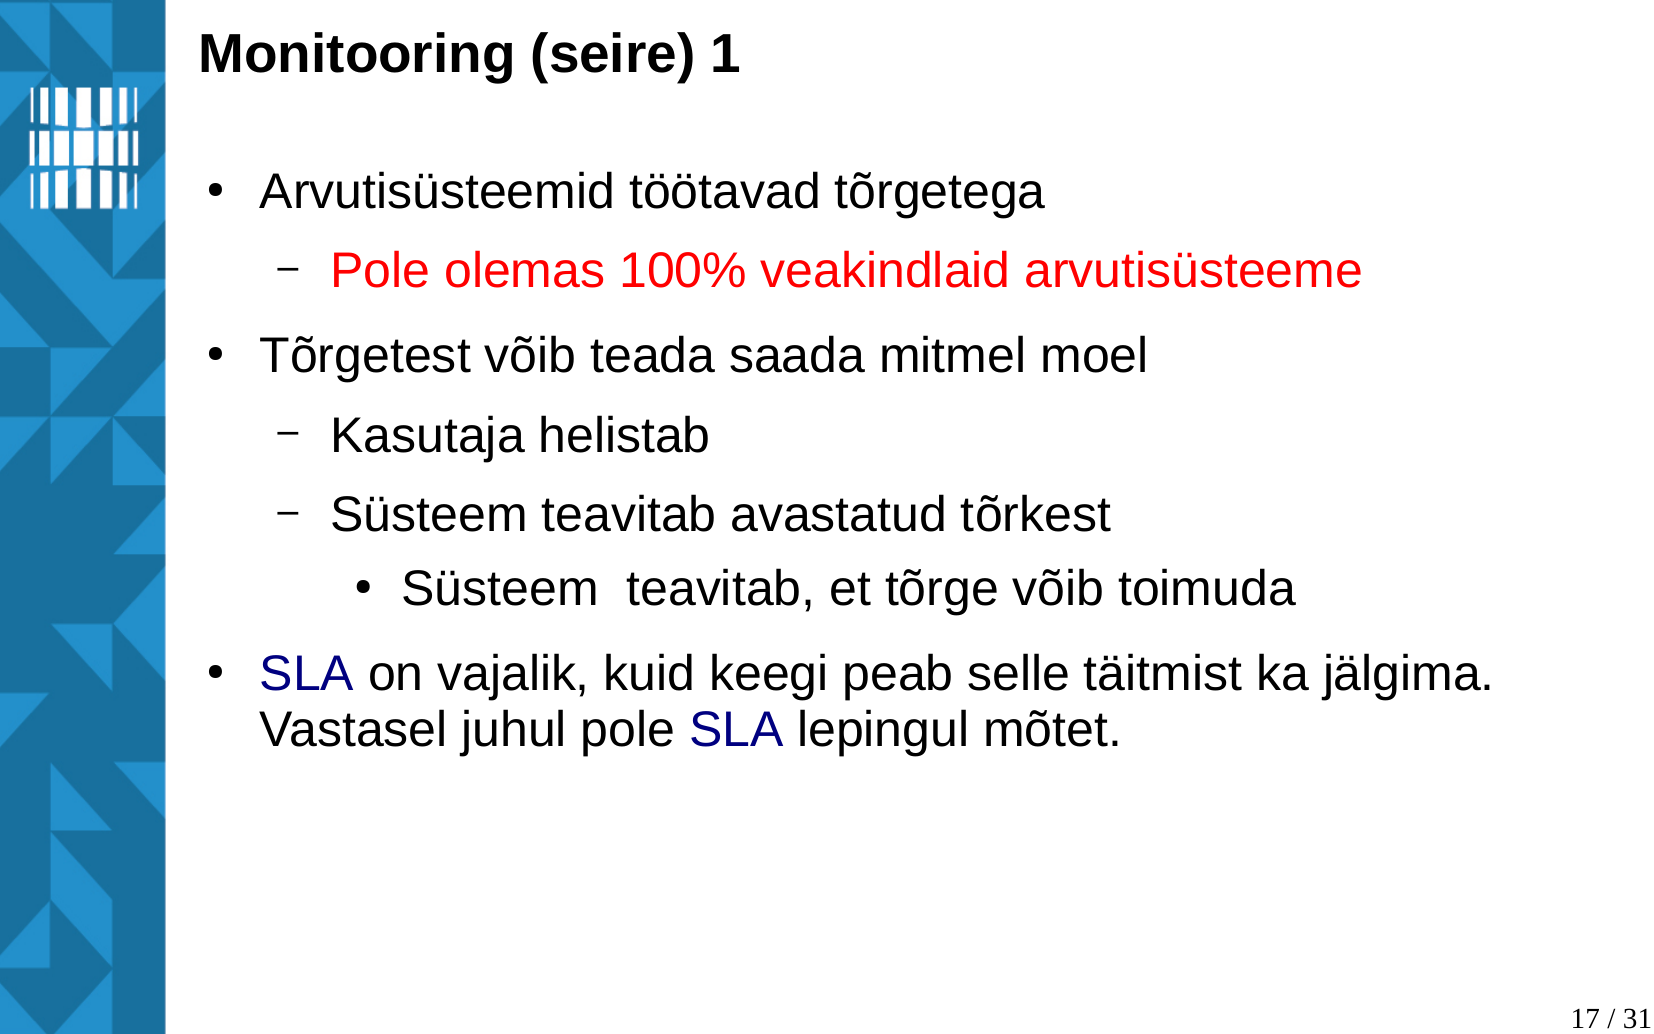

# Monitooring (seire) 1
Arvutisüsteemid töötavad tõrgetega
Pole olemas 100% veakindlaid arvutisüsteeme
Tõrgetest võib teada saada mitmel moel
Kasutaja helistab
Süsteem teavitab avastatud tõrkest
Süsteem teavitab, et tõrge võib toimuda
SLA on vajalik, kuid keegi peab selle täitmist ka jälgima. Vastasel juhul pole SLA lepingul mõtet.
17